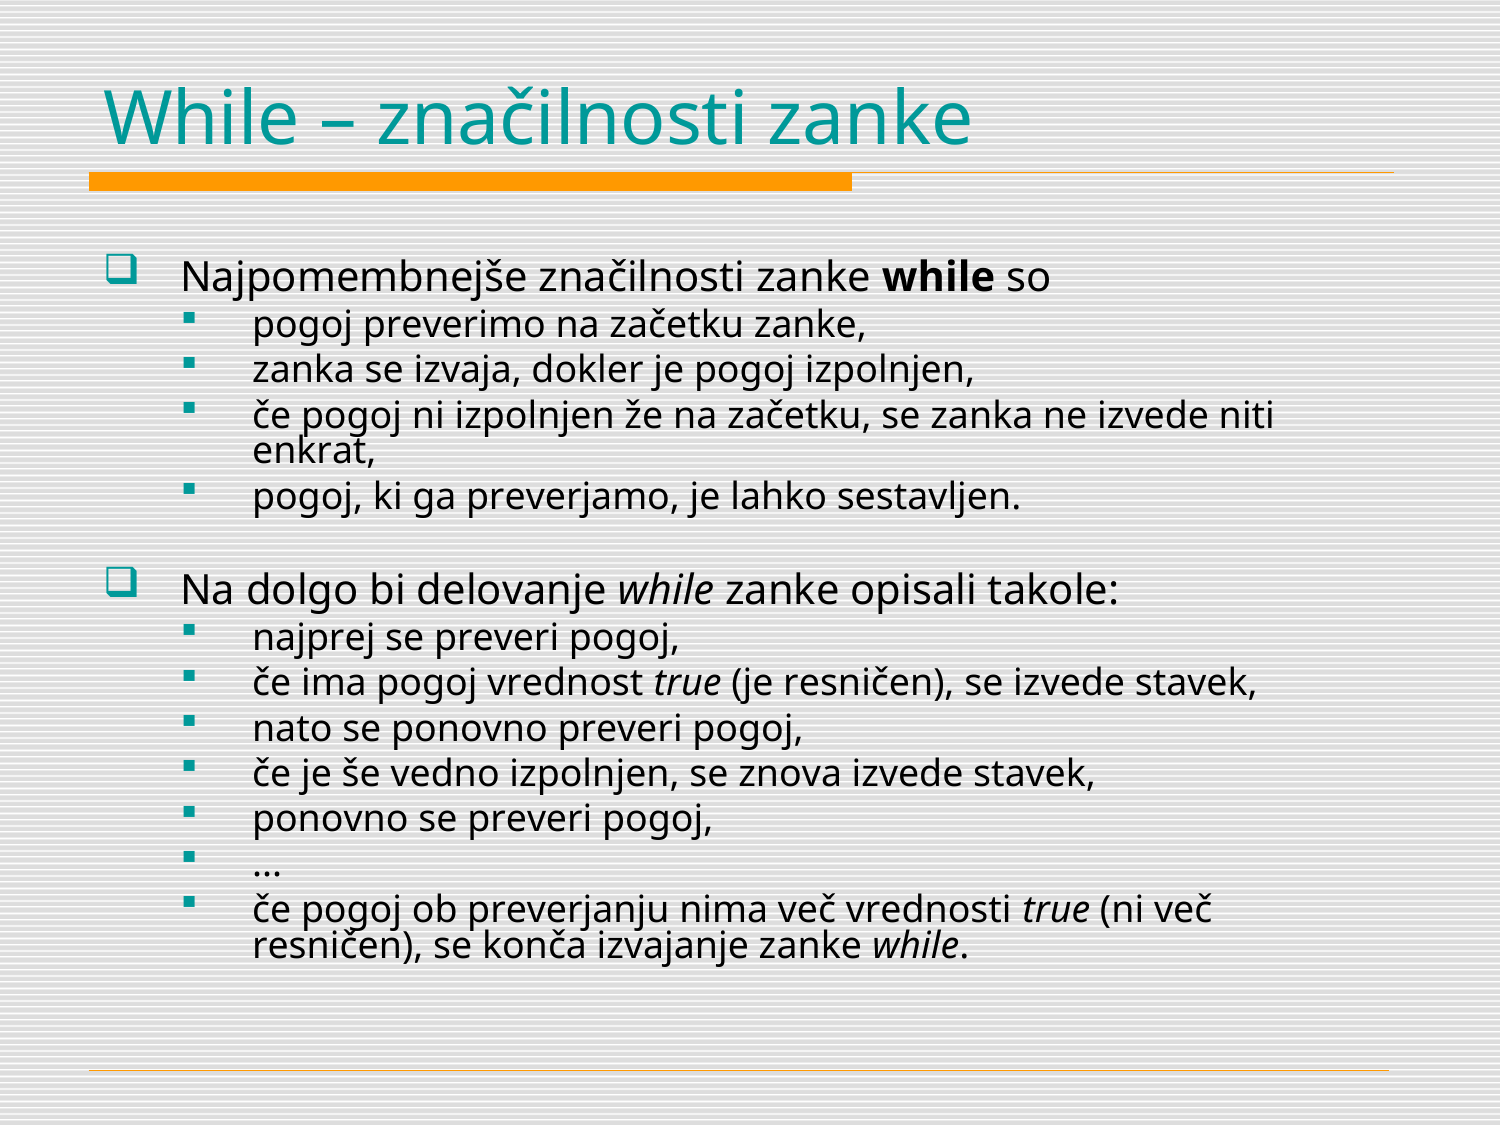

# While – značilnosti zanke
Najpomembnejše značilnosti zanke while so
pogoj preverimo na začetku zanke,
zanka se izvaja, dokler je pogoj izpolnjen,
če pogoj ni izpolnjen že na začetku, se zanka ne izvede niti enkrat,
pogoj, ki ga preverjamo, je lahko sestavljen.
Na dolgo bi delovanje while zanke opisali takole:
najprej se preveri pogoj,
če ima pogoj vrednost true (je resničen), se izvede stavek,
nato se ponovno preveri pogoj,
če je še vedno izpolnjen, se znova izvede stavek,
ponovno se preveri pogoj,
...
če pogoj ob preverjanju nima več vrednosti true (ni več resničen), se konča izvajanje zanke while.